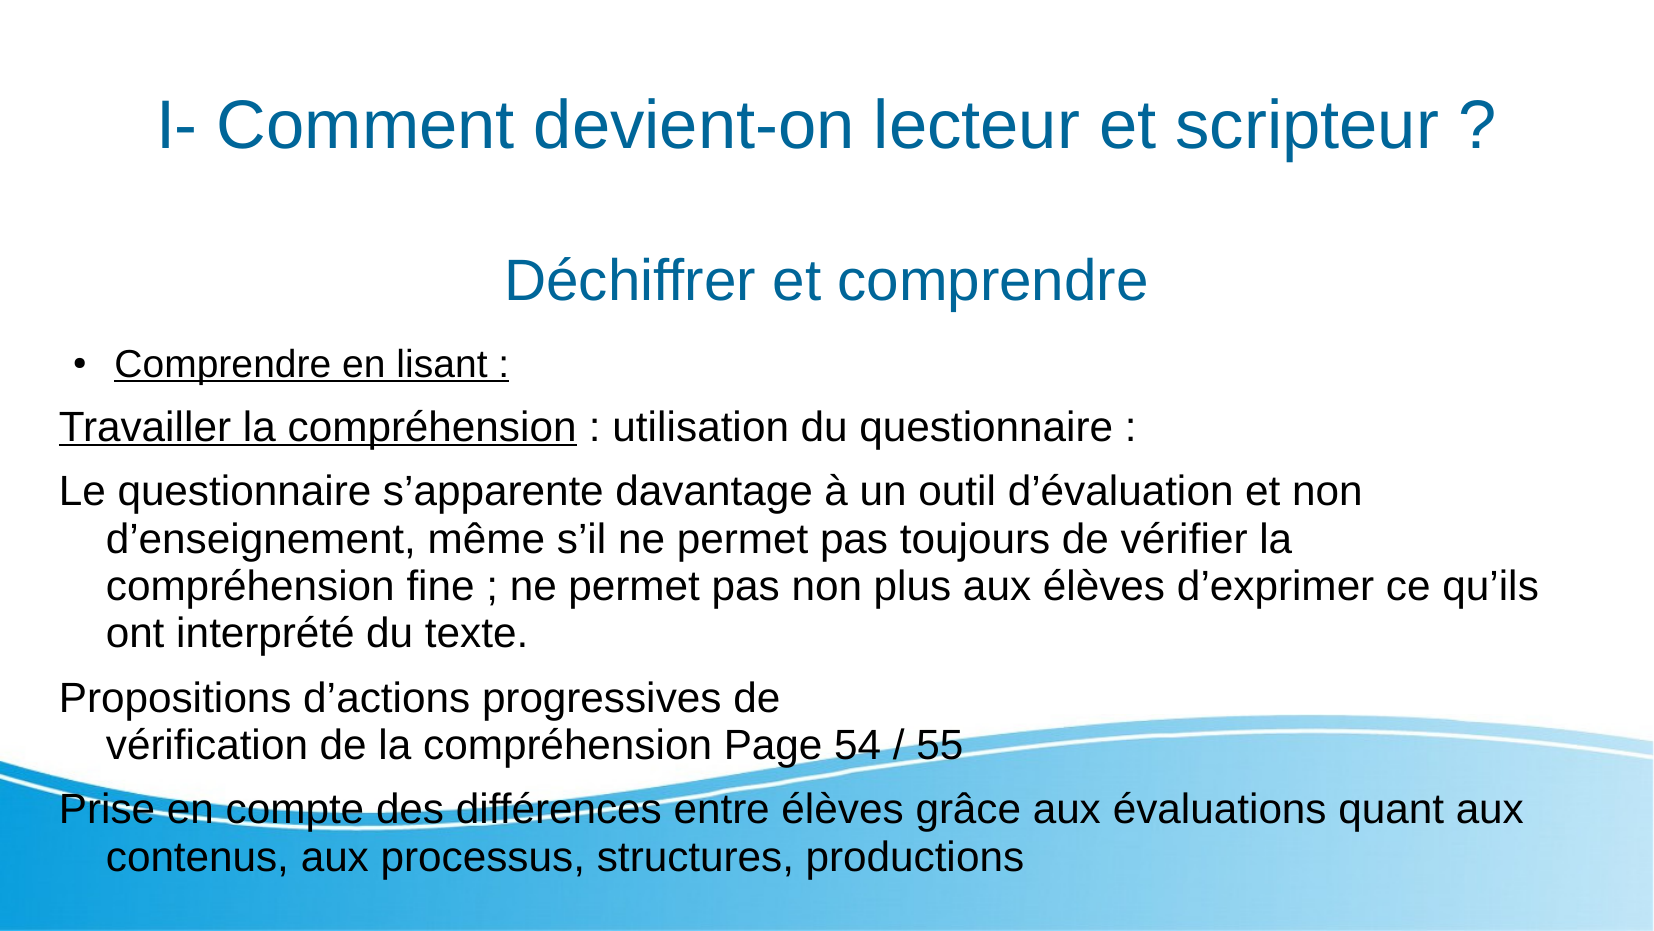

# I- Comment devient-on lecteur et scripteur ?
Déchiffrer et comprendre
Comprendre en lisant :
Travailler la compréhension : utilisation du questionnaire :
Le questionnaire s’apparente davantage à un outil d’évaluation et non d’enseignement, même s’il ne permet pas toujours de vérifier la compréhension fine ; ne permet pas non plus aux élèves d’exprimer ce qu’ils ont interprété du texte.
Propositions d’actions progressives de vérification de la compréhension Page 54 / 55
Prise en compte des différences entre élèves grâce aux évaluations quant aux contenus, aux processus, structures, productions